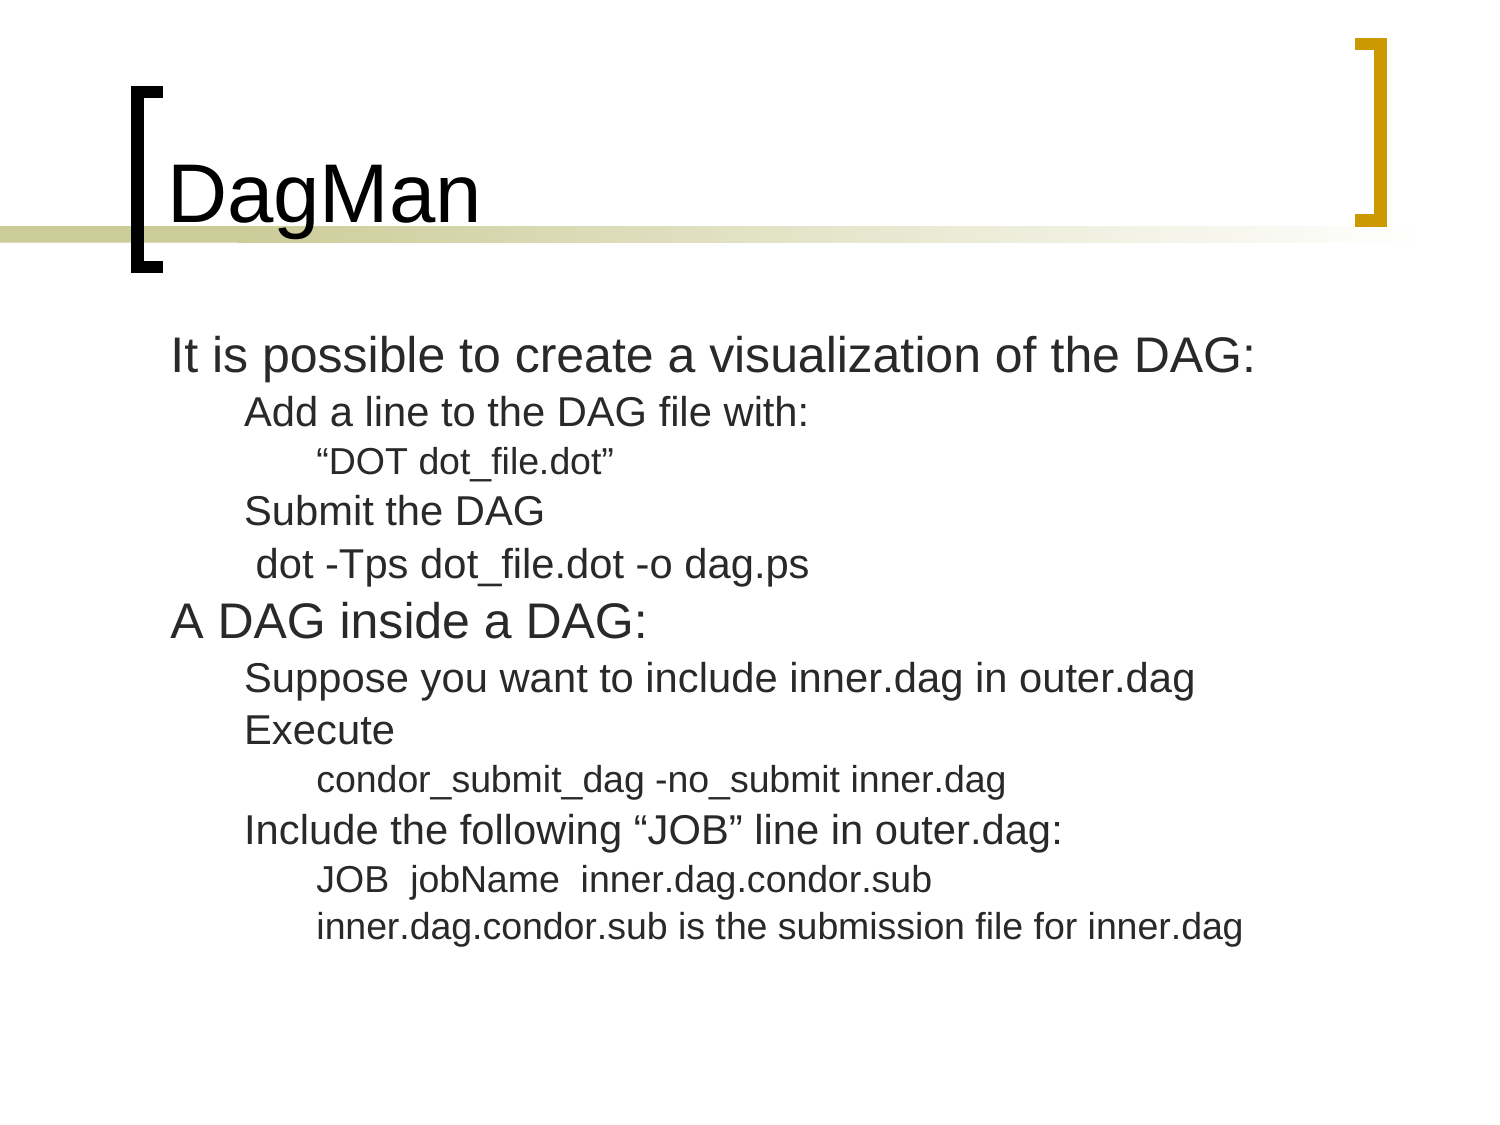

# DagMan
It is possible to create a visualization of the DAG:
Add a line to the DAG file with:
“DOT dot_file.dot”
Submit the DAG
 dot -Tps dot_file.dot -o dag.ps
A DAG inside a DAG:
Suppose you want to include inner.dag in outer.dag
Execute
condor_submit_dag -no_submit inner.dag
Include the following “JOB” line in outer.dag:
JOB jobName inner.dag.condor.sub
inner.dag.condor.sub is the submission file for inner.dag